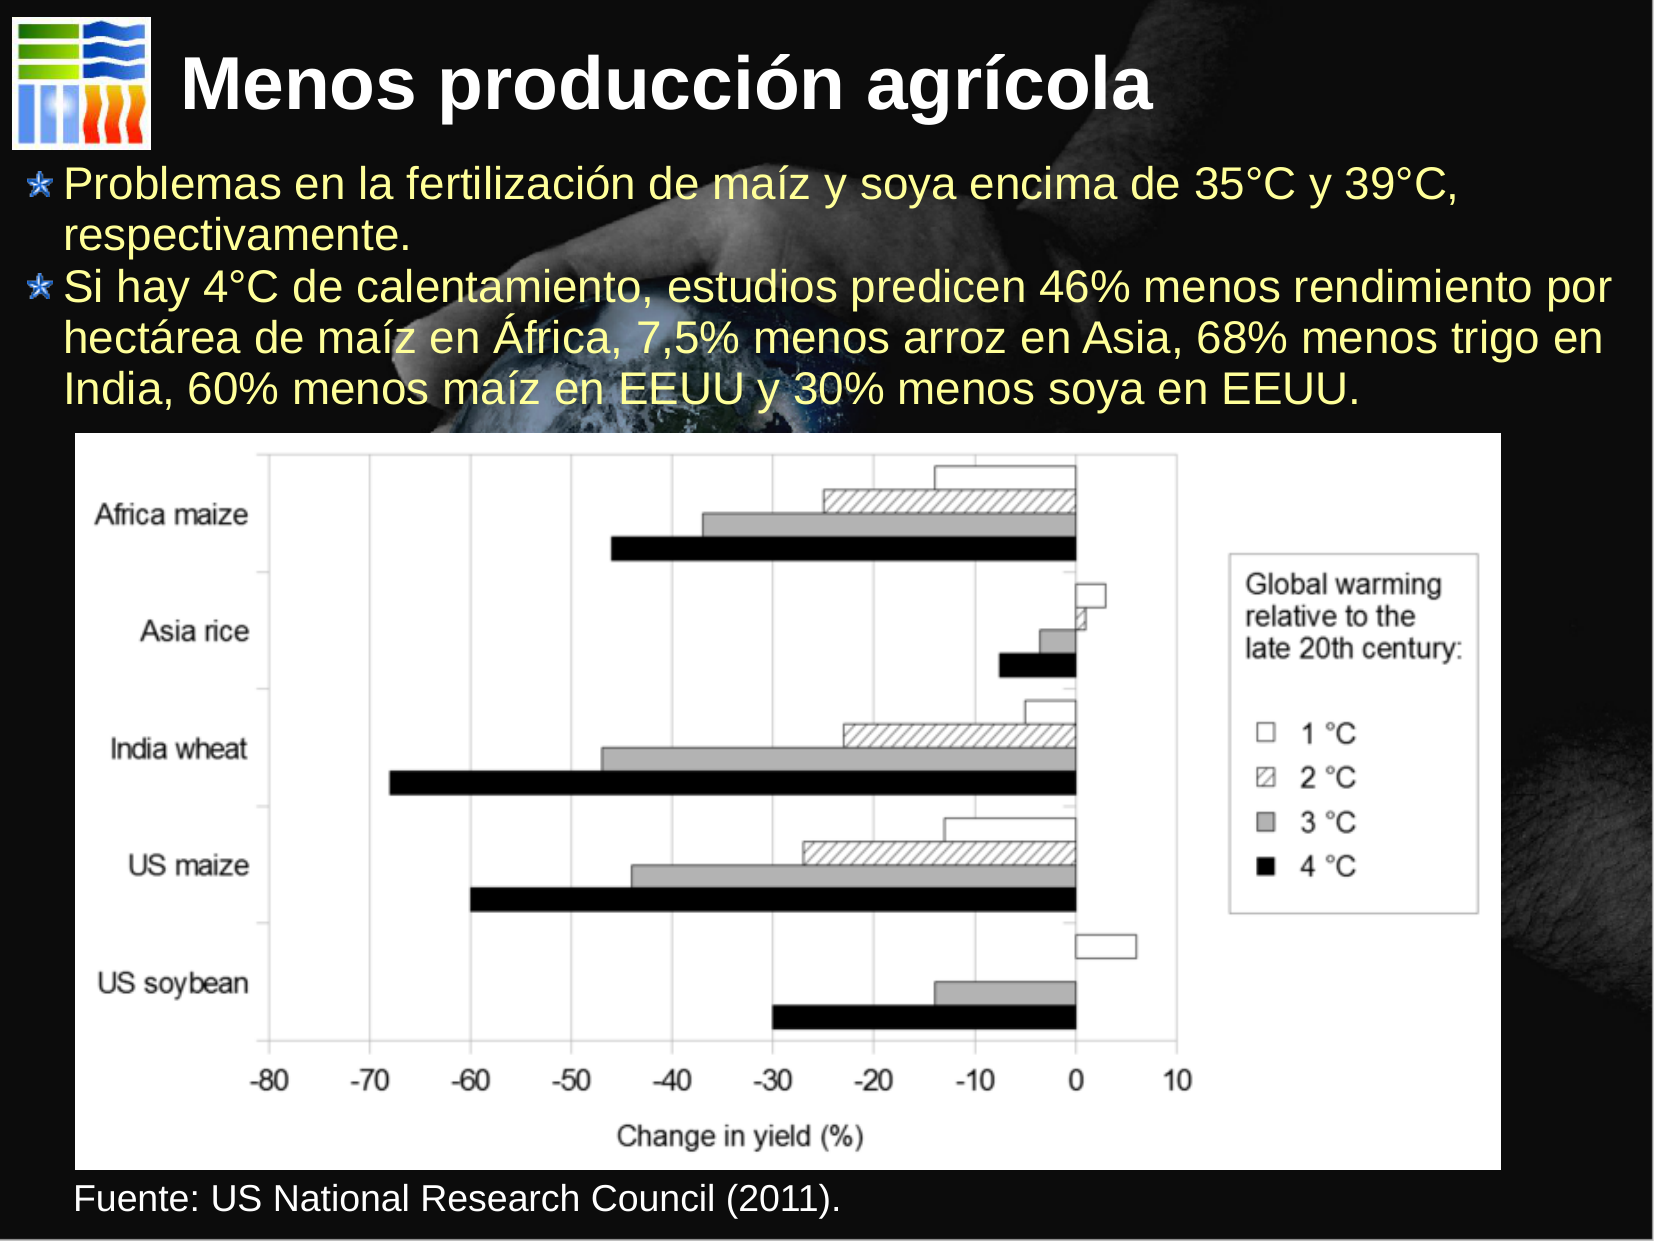

Menos producción agrícola
Problemas en la fertilización de maíz y soya encima de 35°C y 39°C, respectivamente.
Si hay 4°C de calentamiento, estudios predicen 46% menos rendimiento por hectárea de maíz en África, 7,5% menos arroz en Asia, 68% menos trigo en India, 60% menos maíz en EEUU y 30% menos soya en EEUU.
Fuente: US National Research Council (2011).